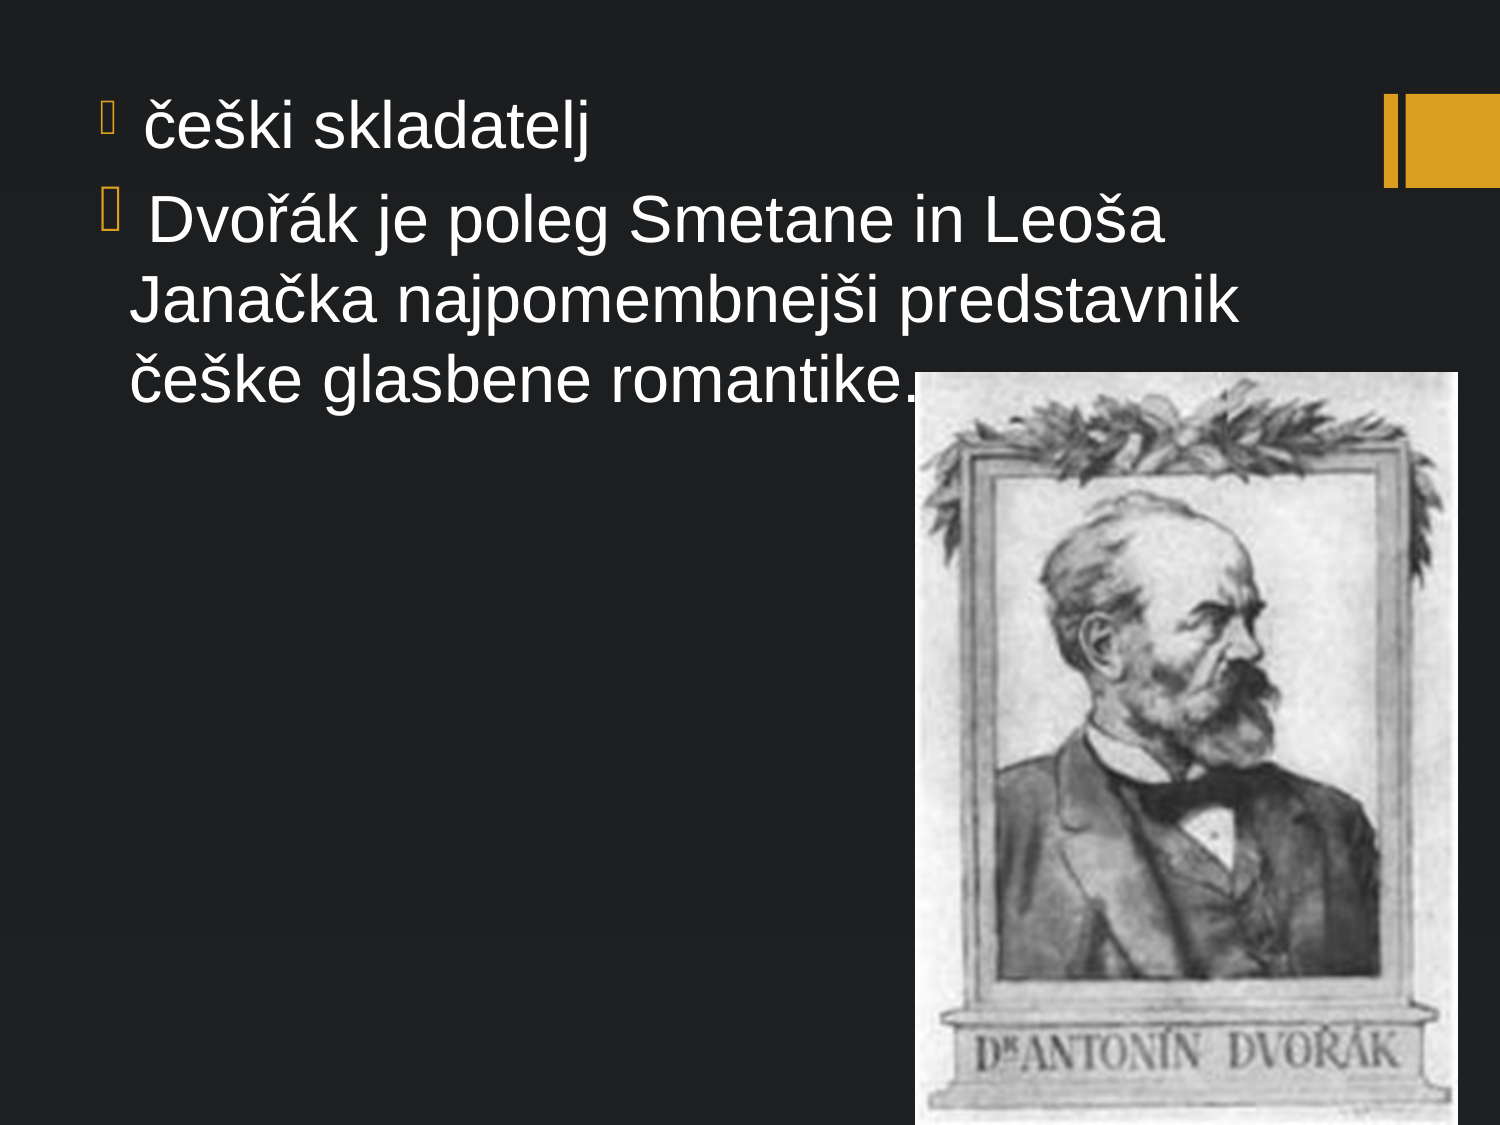

# češki skladatelj
 Dvořák je poleg Smetane in Leoša Janačka najpomembnejši predstavnik češke glasbene romantike.